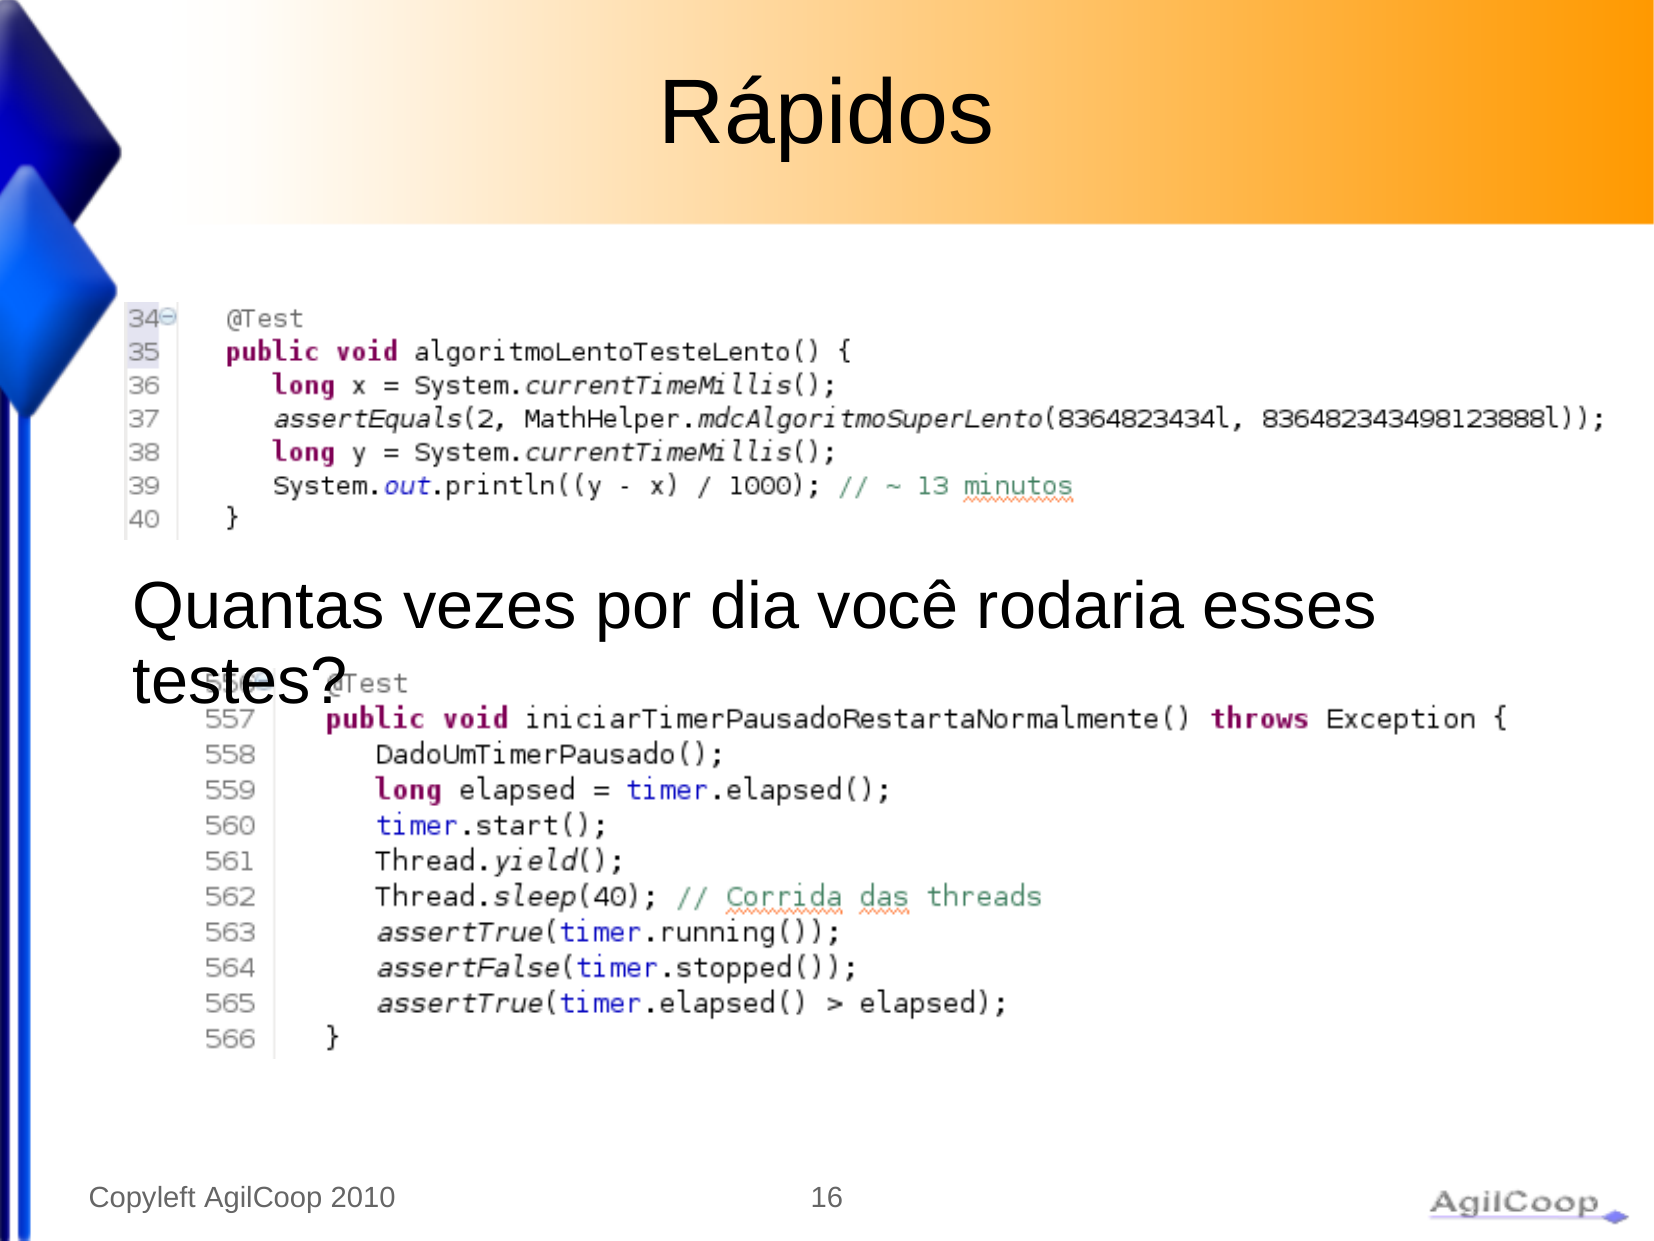

# Rápidos
Quantas vezes por dia você rodaria esses testes?
16
Copyleft AgilCoop 2010